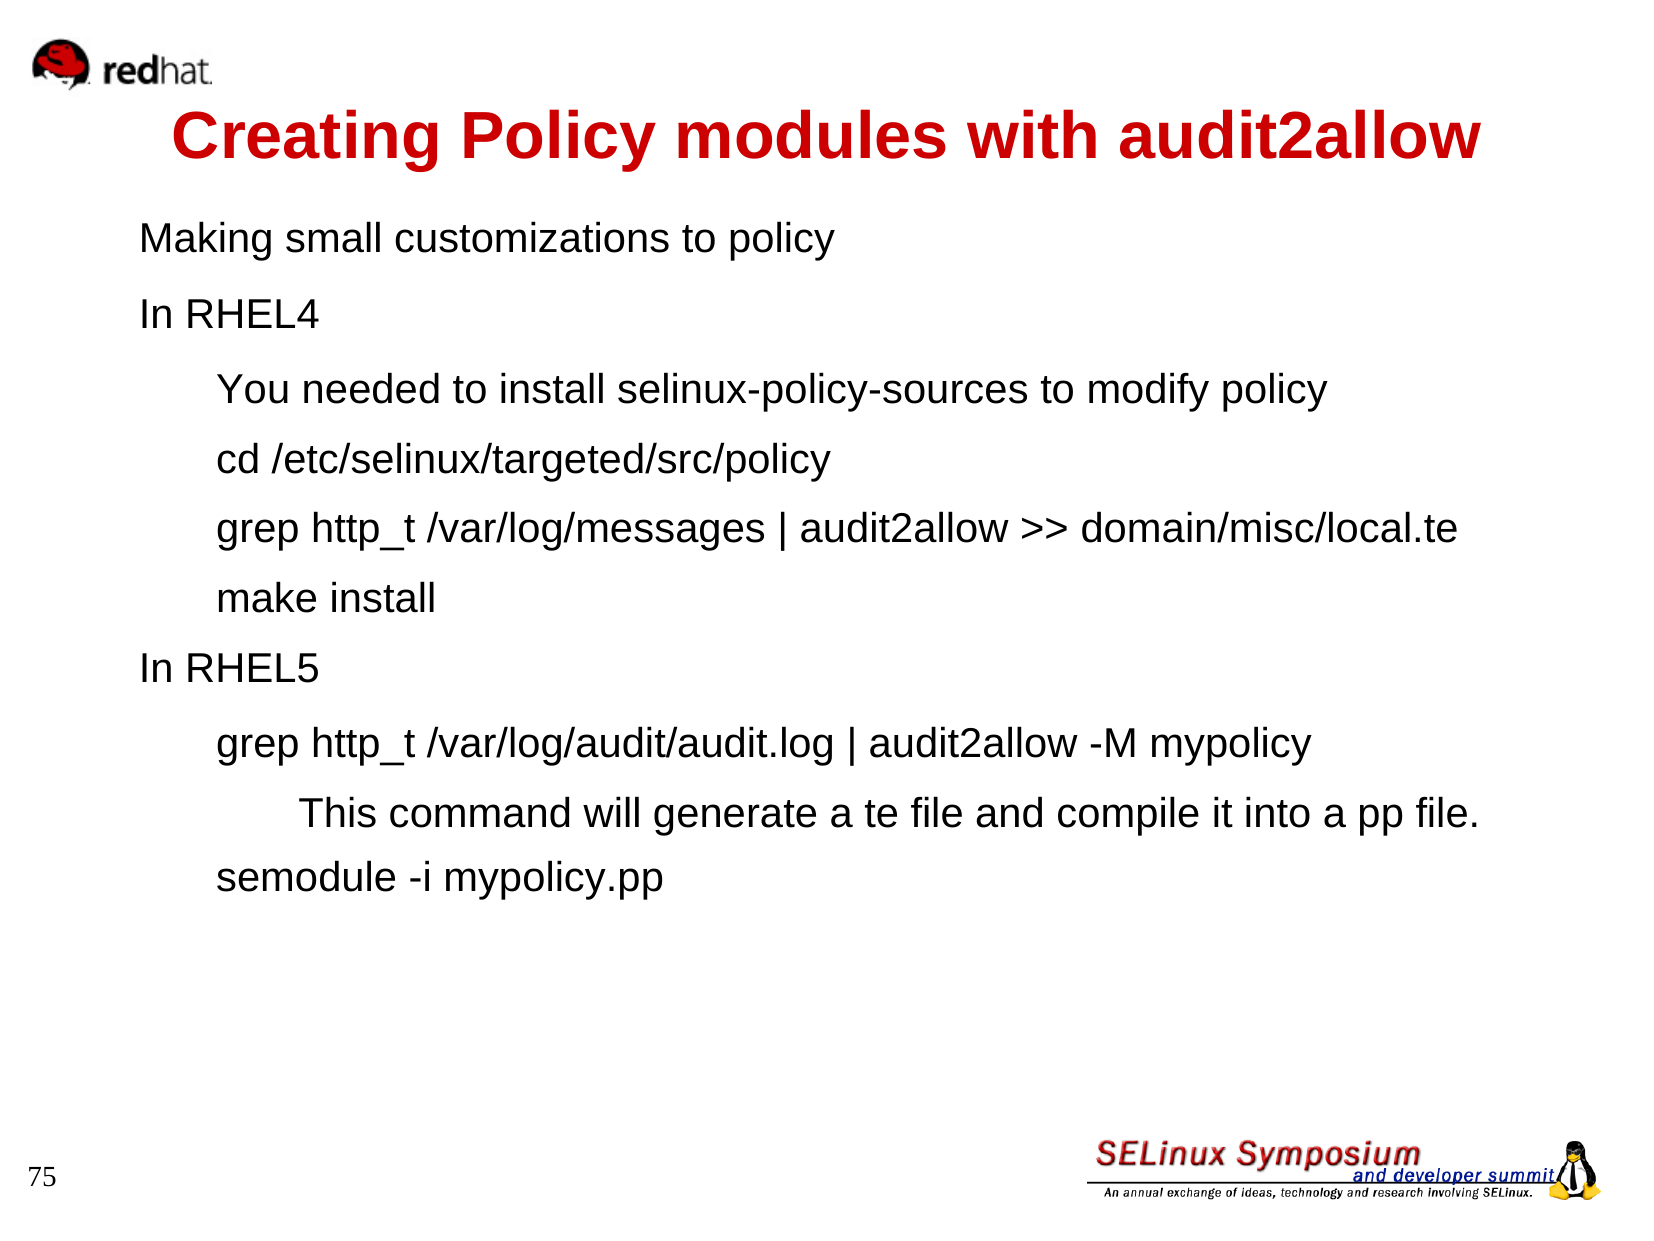

# Creating Policy modules with audit2allow
Making small customizations to policy
In RHEL4
You needed to install selinux-policy-sources to modify policy
cd /etc/selinux/targeted/src/policy
grep http_t /var/log/messages | audit2allow >> domain/misc/local.te
make install
In RHEL5
grep http_t /var/log/audit/audit.log | audit2allow -M mypolicy
This command will generate a te file and compile it into a pp file.
semodule -i mypolicy.pp